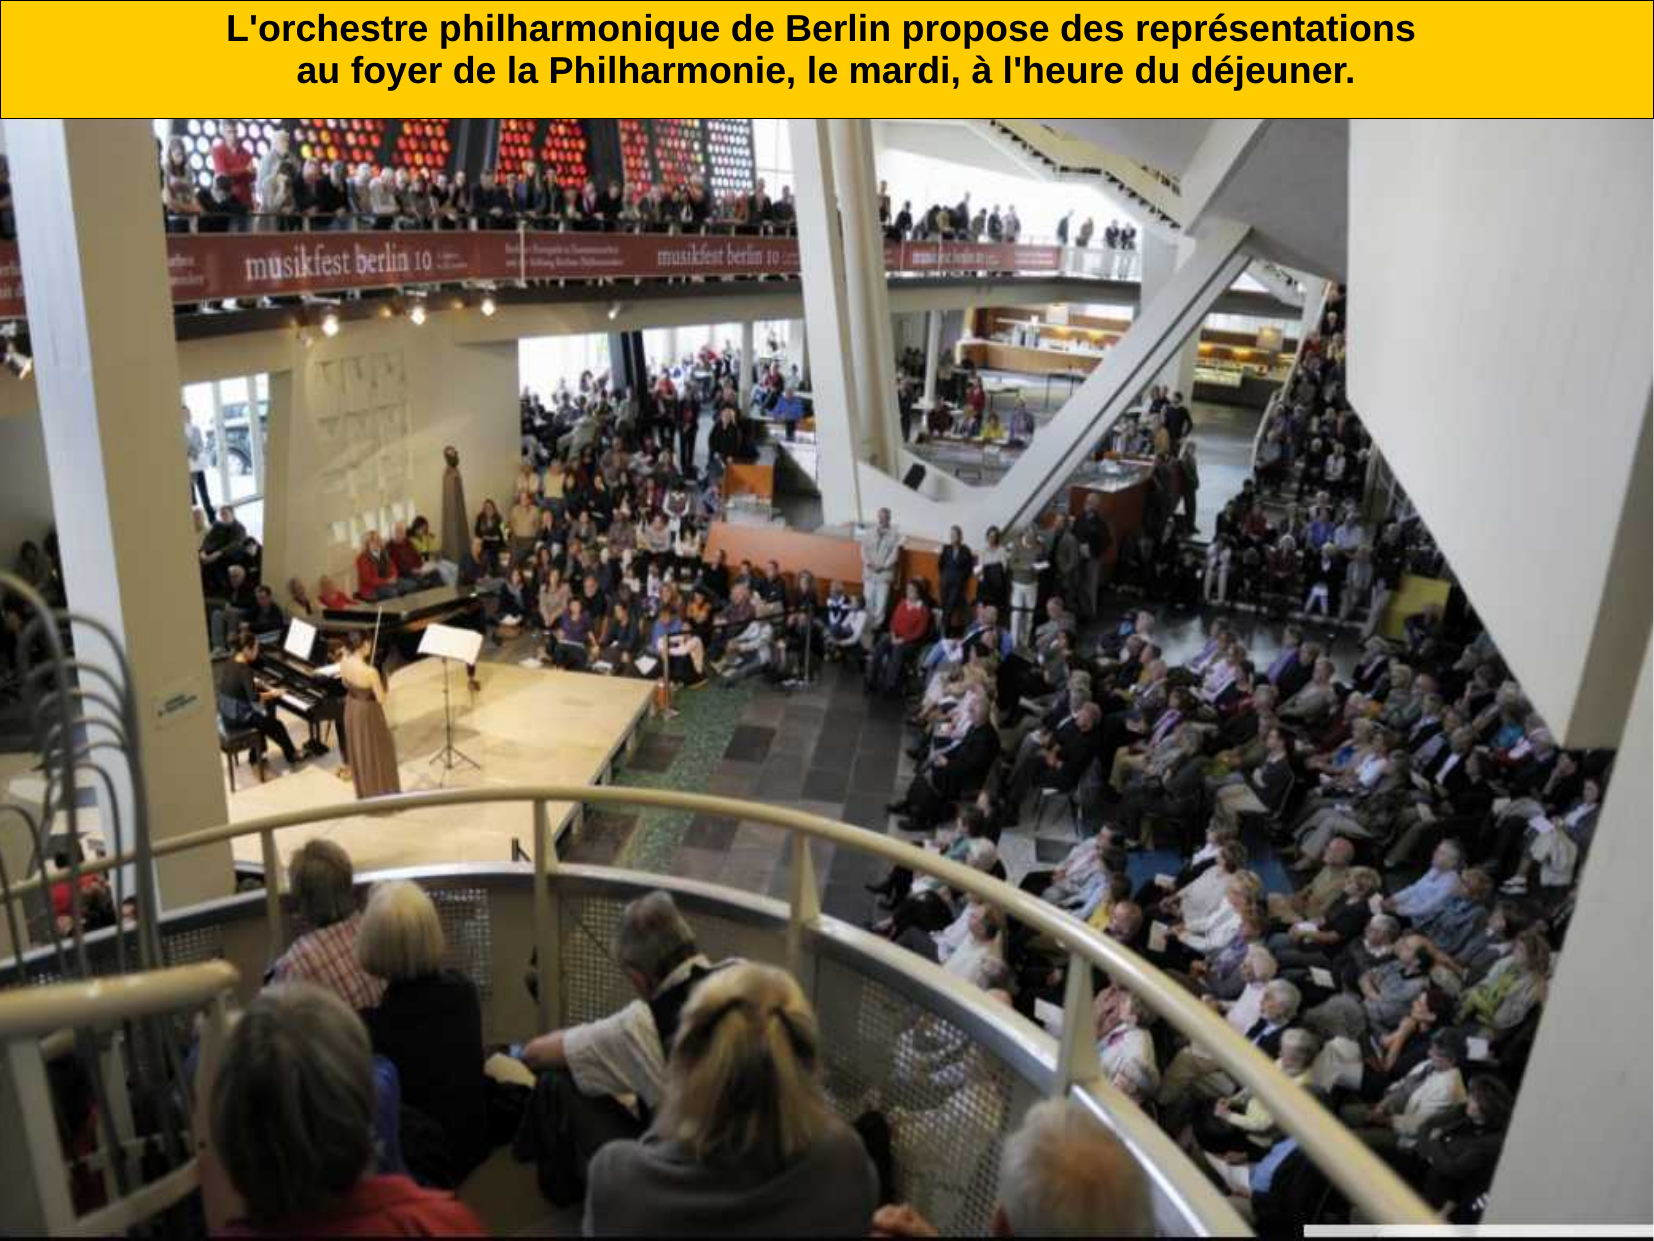

L'orchestre philharmonique de Berlin propose des représentations
au foyer de la Philharmonie, le mardi, à l'heure du déjeuner.